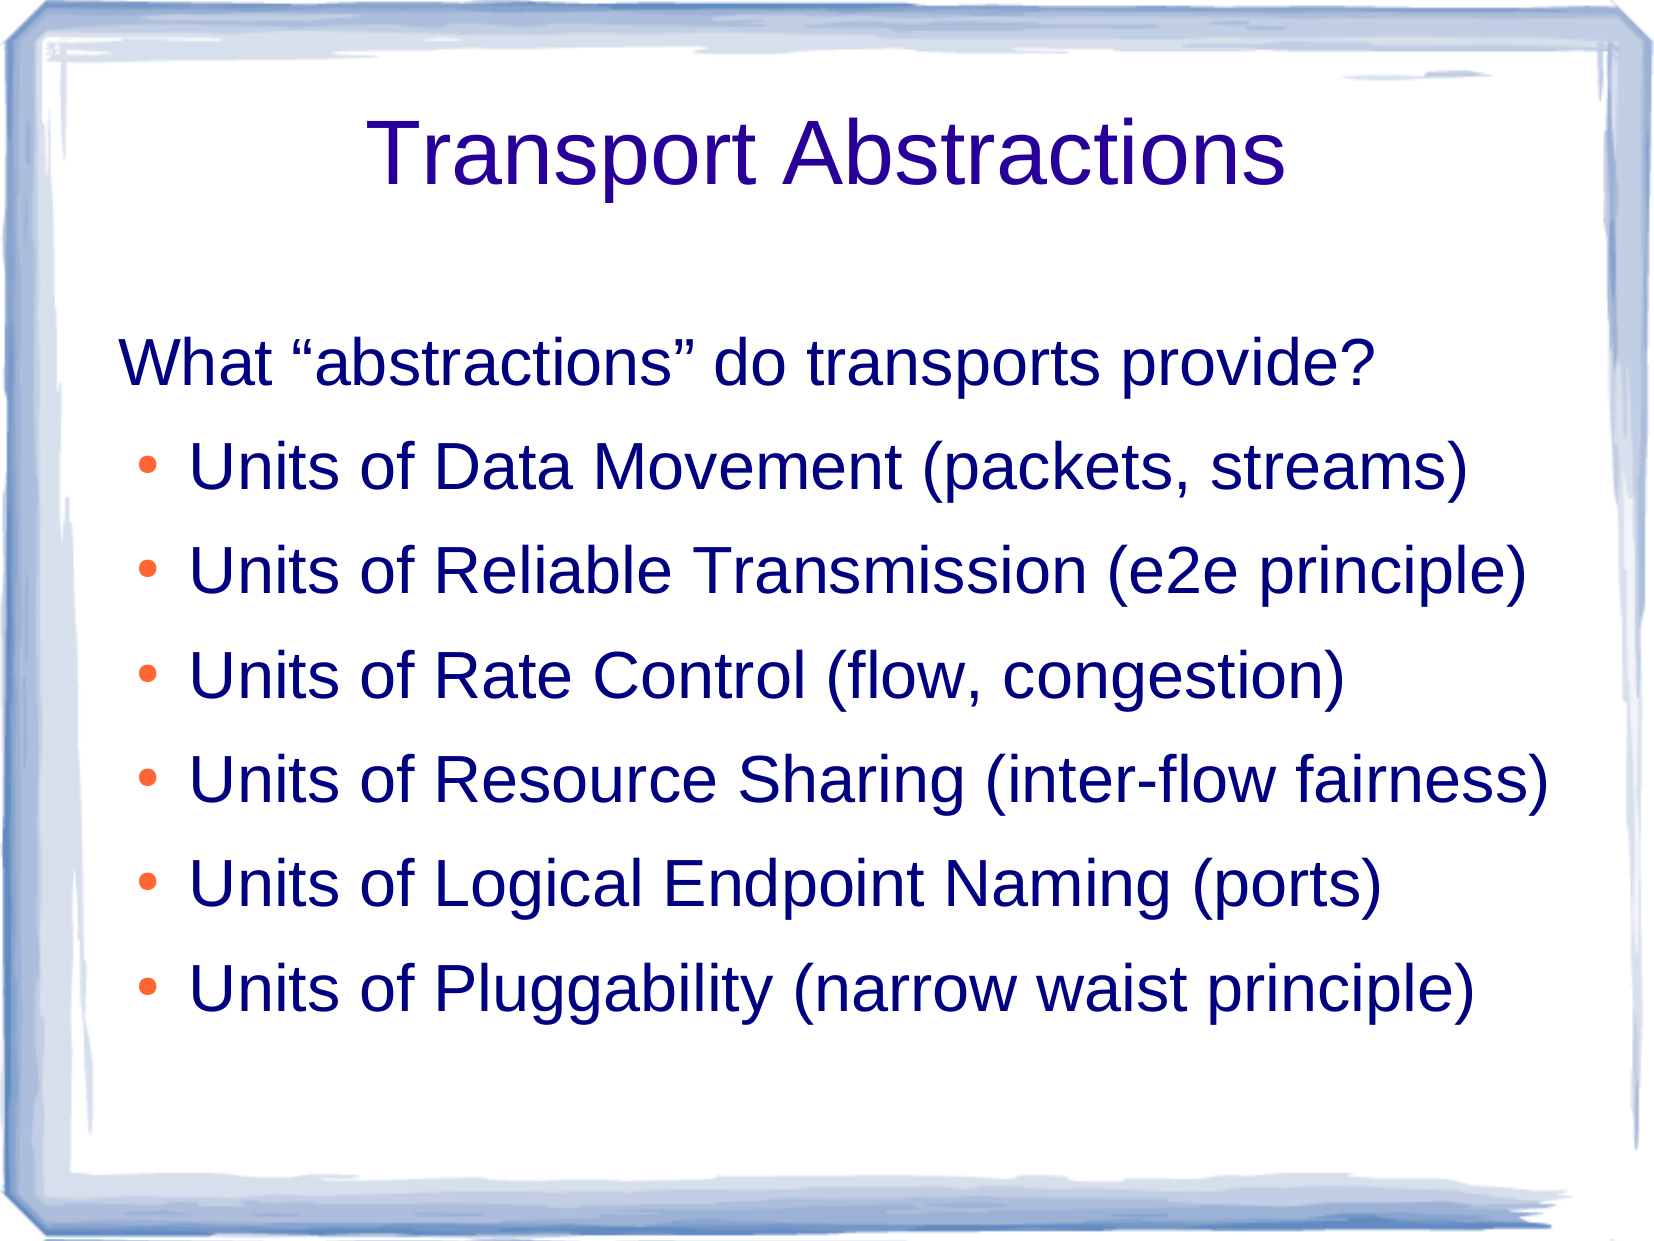

# Transport Abstractions
What “abstractions” do transports provide?
Units of Data Movement (packets, streams)
Units of Reliable Transmission (e2e principle)
Units of Rate Control (flow, congestion)
Units of Resource Sharing (inter-flow fairness)
Units of Logical Endpoint Naming (ports)
Units of Pluggability (narrow waist principle)